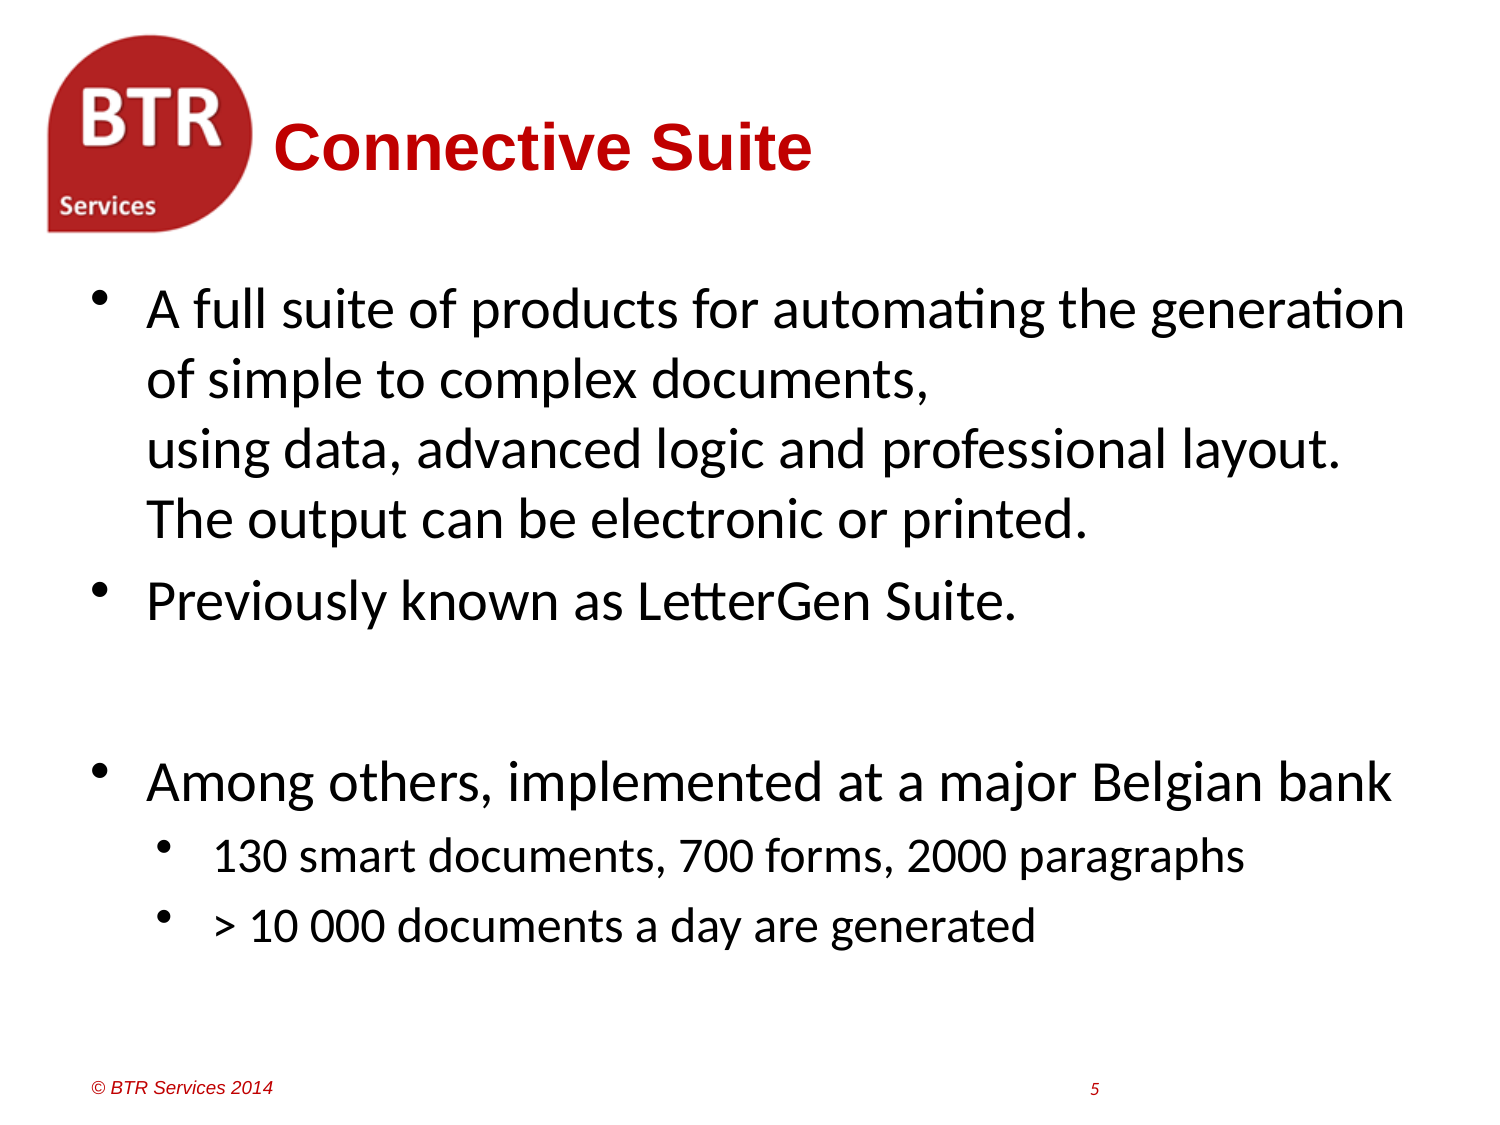

# Connective Suite
A full suite of products for automating the generation of simple to complex documents,
using data, advanced logic and professional layout.
The output can be electronic or printed.
Previously known as LetterGen Suite.
Among others, implemented at a major Belgian bank
130 smart documents, 700 forms, 2000 paragraphs
> 10 000 documents a day are generated